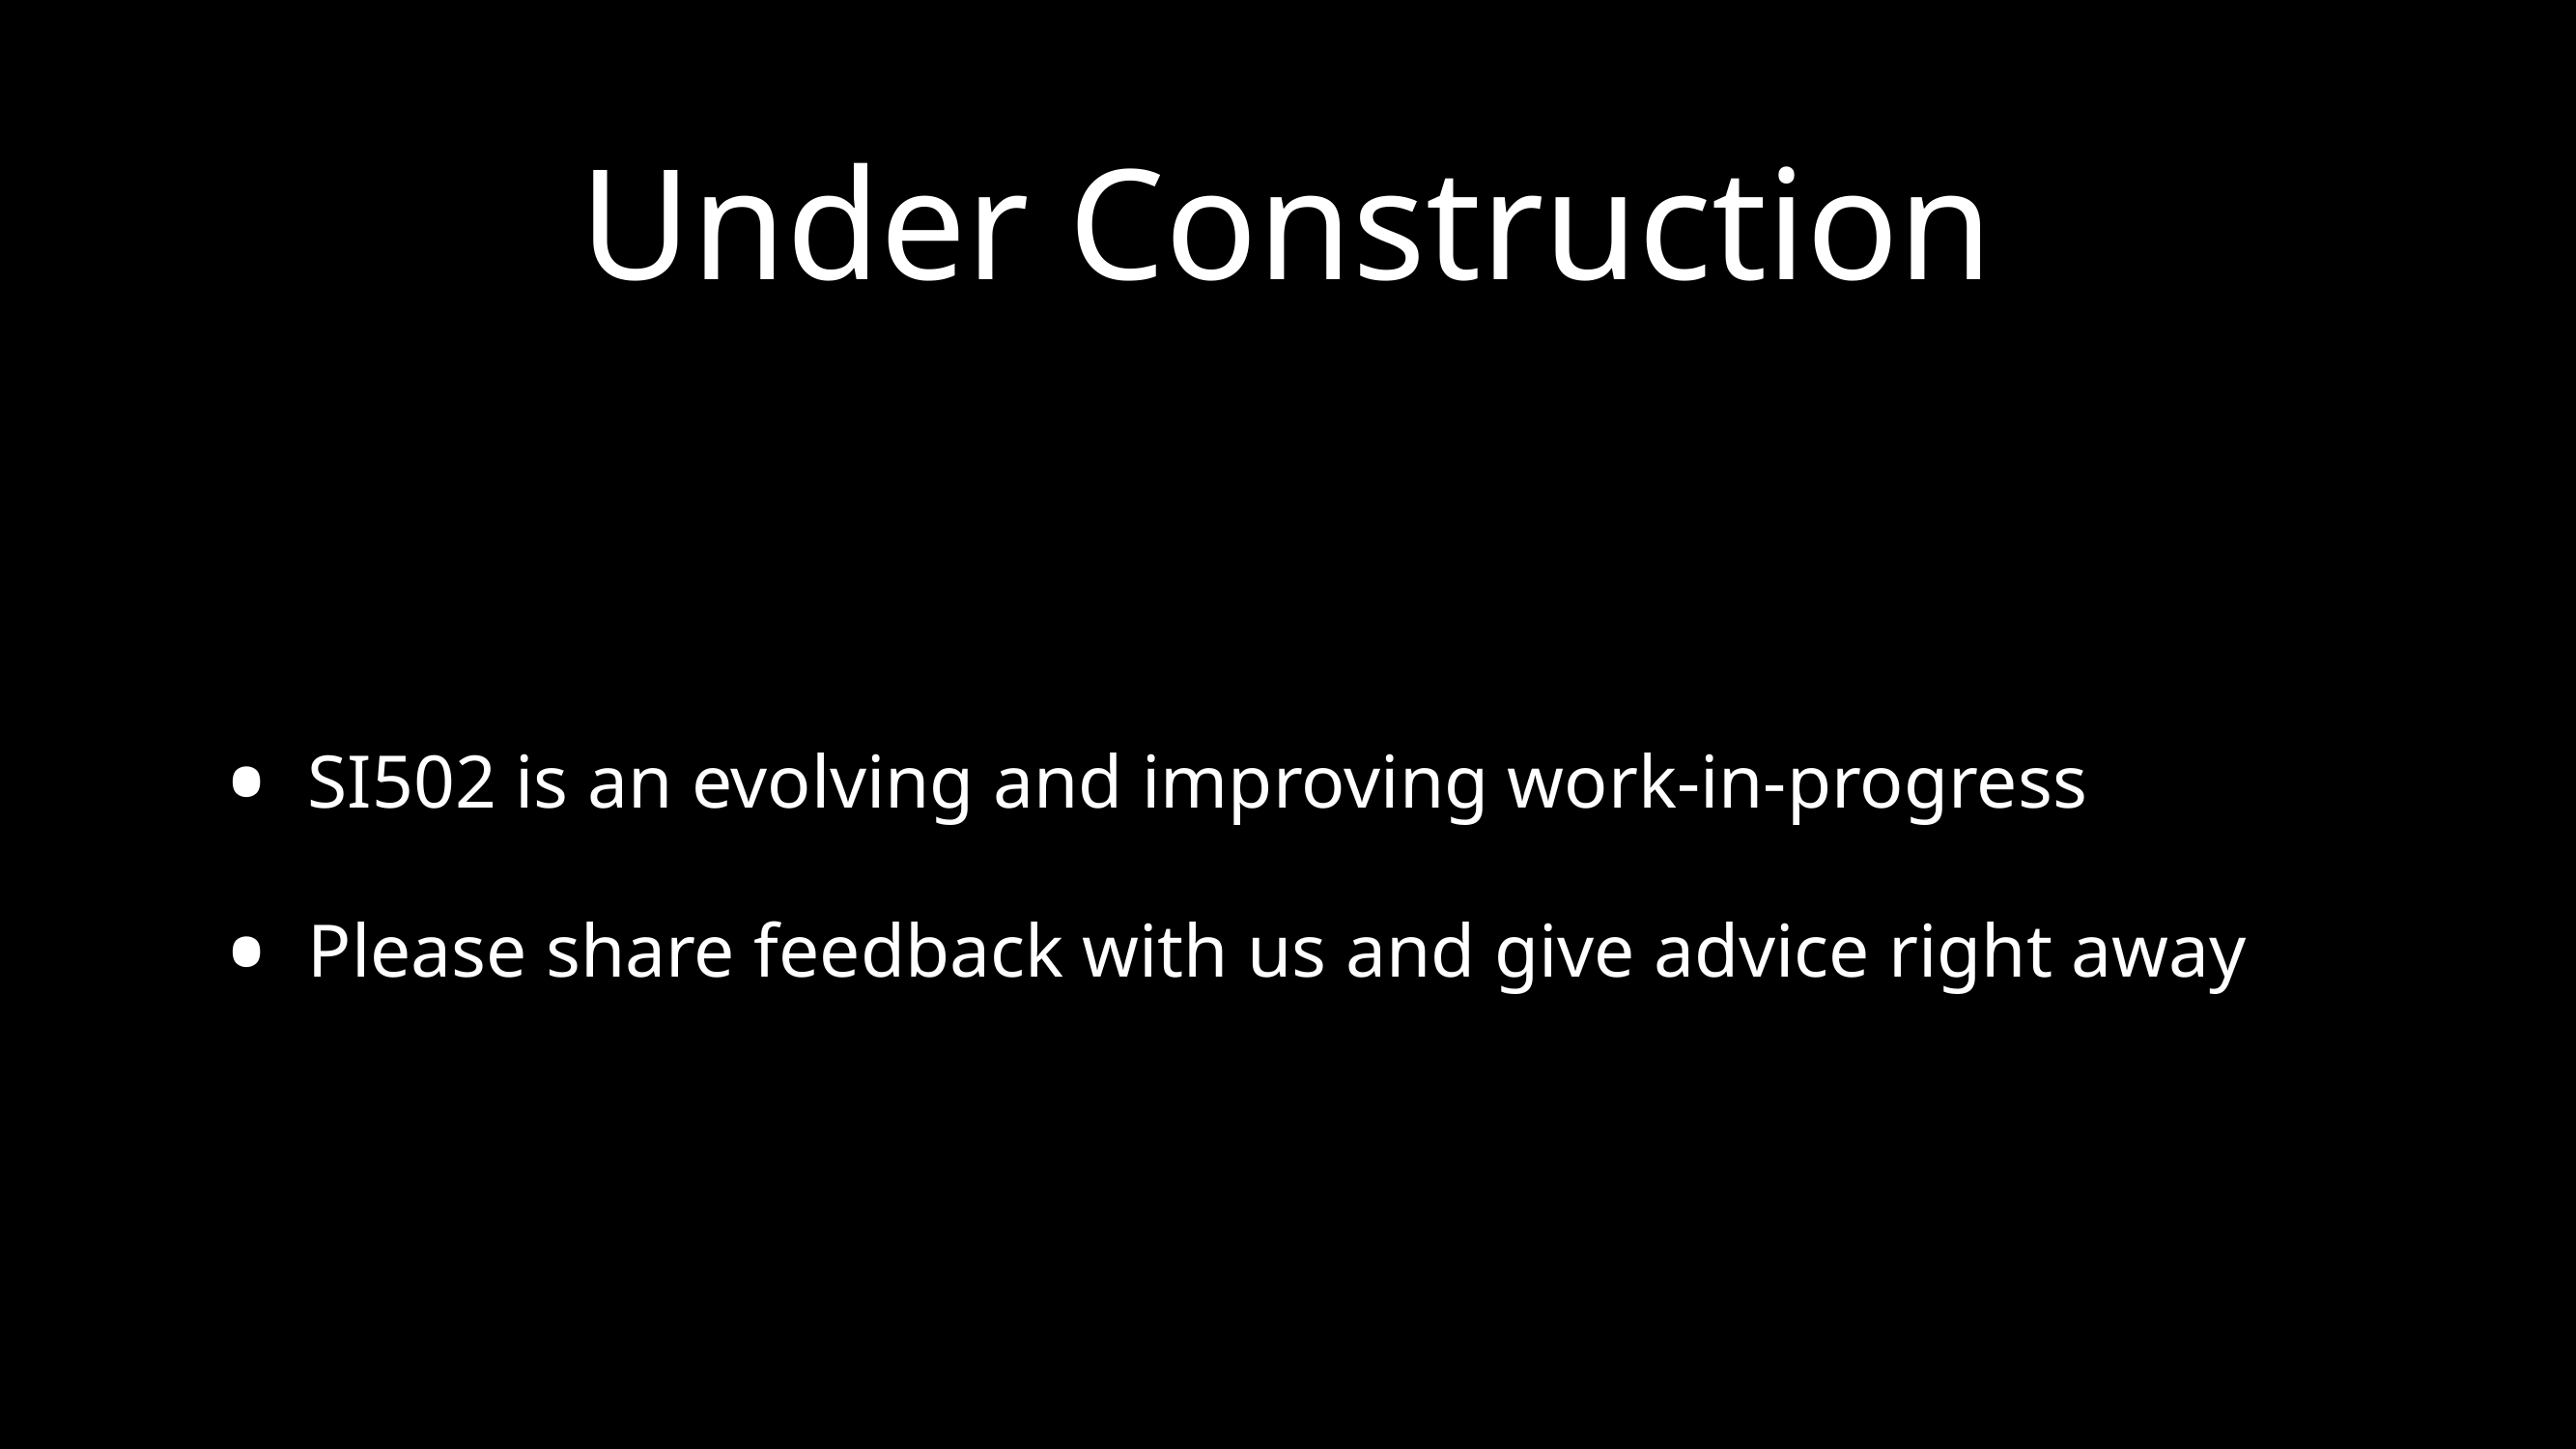

# Under Construction
SI502 is an evolving and improving work-in-progress
Please share feedback with us and give advice right away